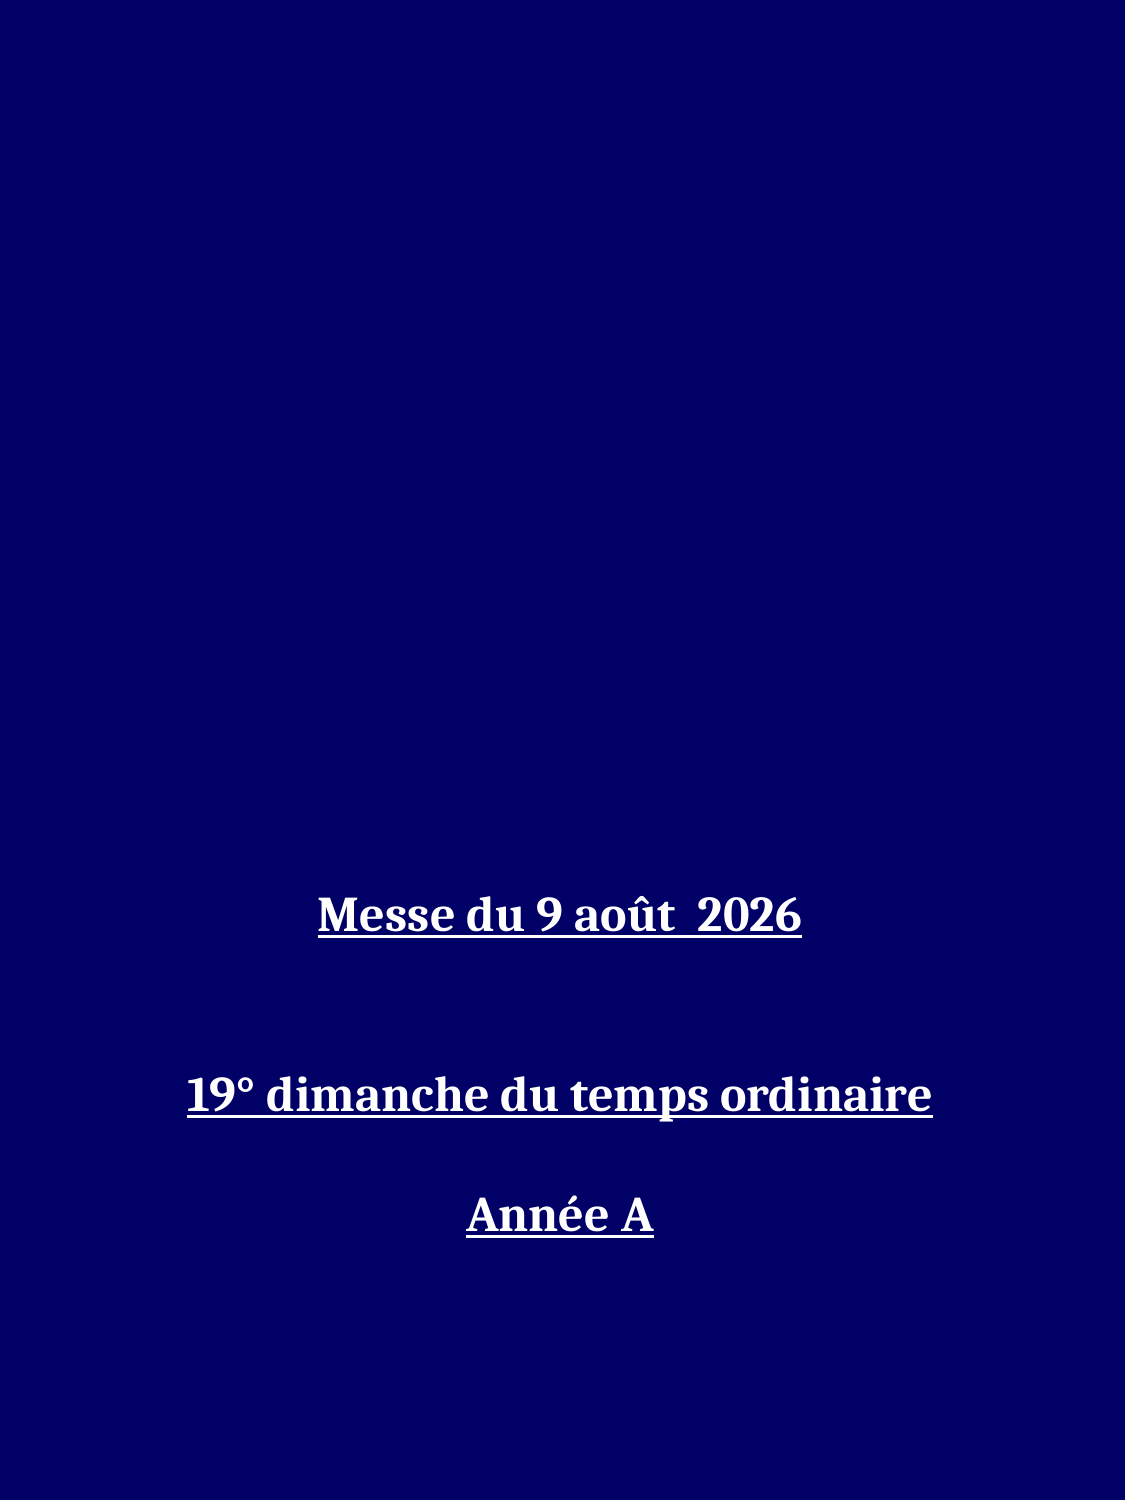

Messe du 9 août 2026
19° dimanche du temps ordinaire
Année A